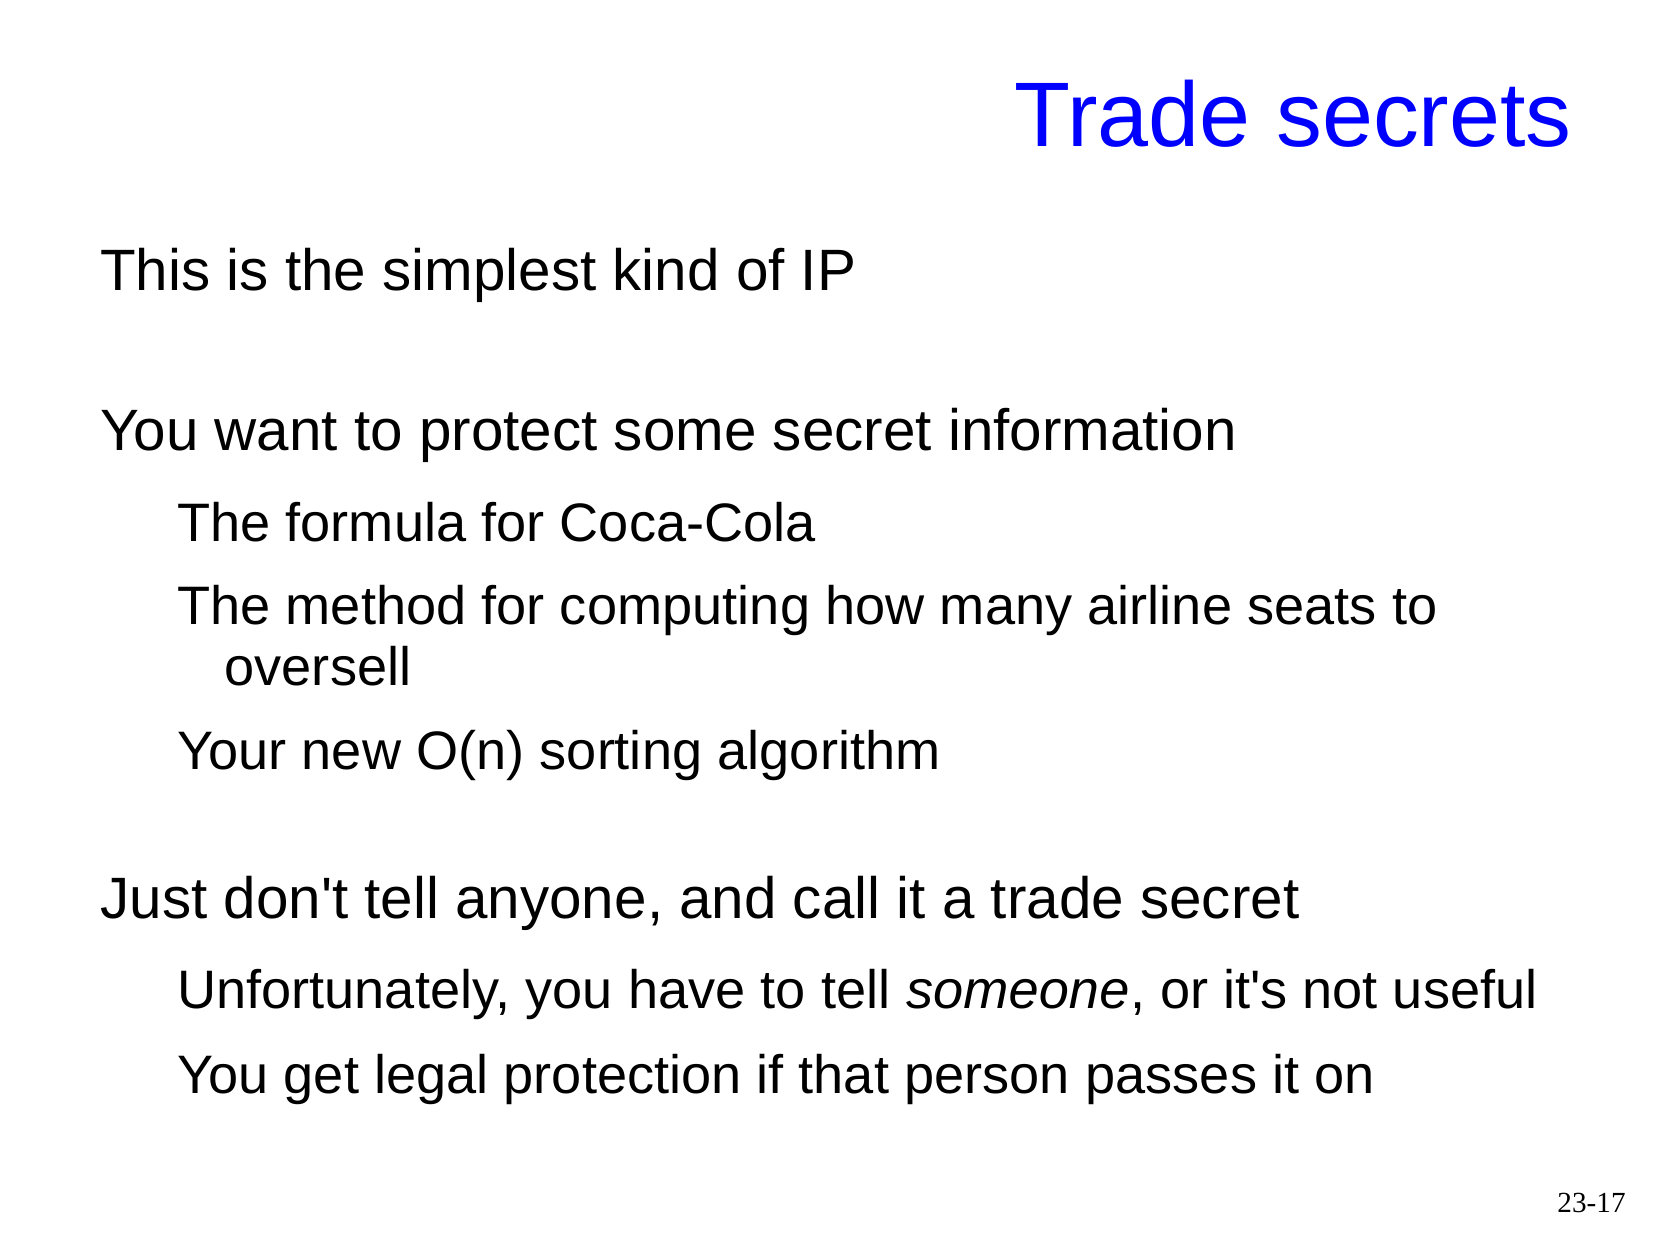

# Trade secrets
This is the simplest kind of IP
You want to protect some secret information
The formula for Coca-Cola
The method for computing how many airline seats to oversell
Your new O(n) sorting algorithm
Just don't tell anyone, and call it a trade secret
Unfortunately, you have to tell someone, or it's not useful
You get legal protection if that person passes it on